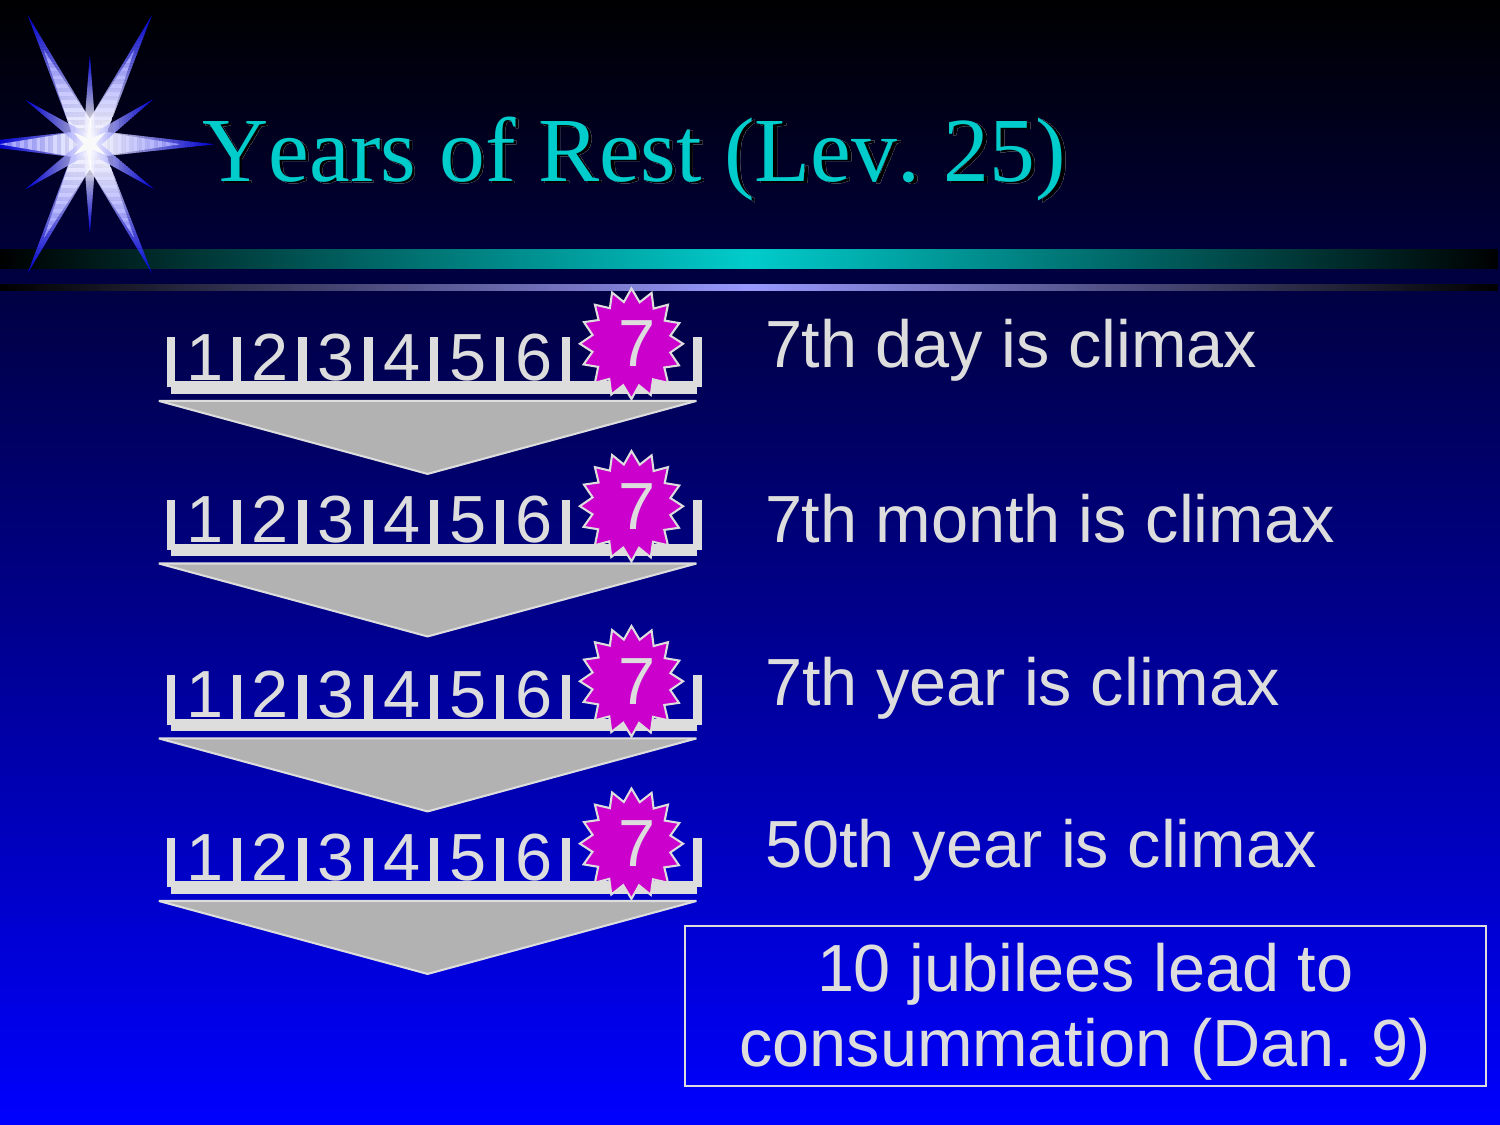

# Years of Rest (Lev. 25)
7
7th day is climax
1
2
3
4
5
6
7
1
2
3
4
5
6
7th month is climax
7
7th year is climax
1
2
3
4
5
6
7
50th year is climax
1
2
3
4
5
6
10 jubilees lead to
consummation (Dan. 9)